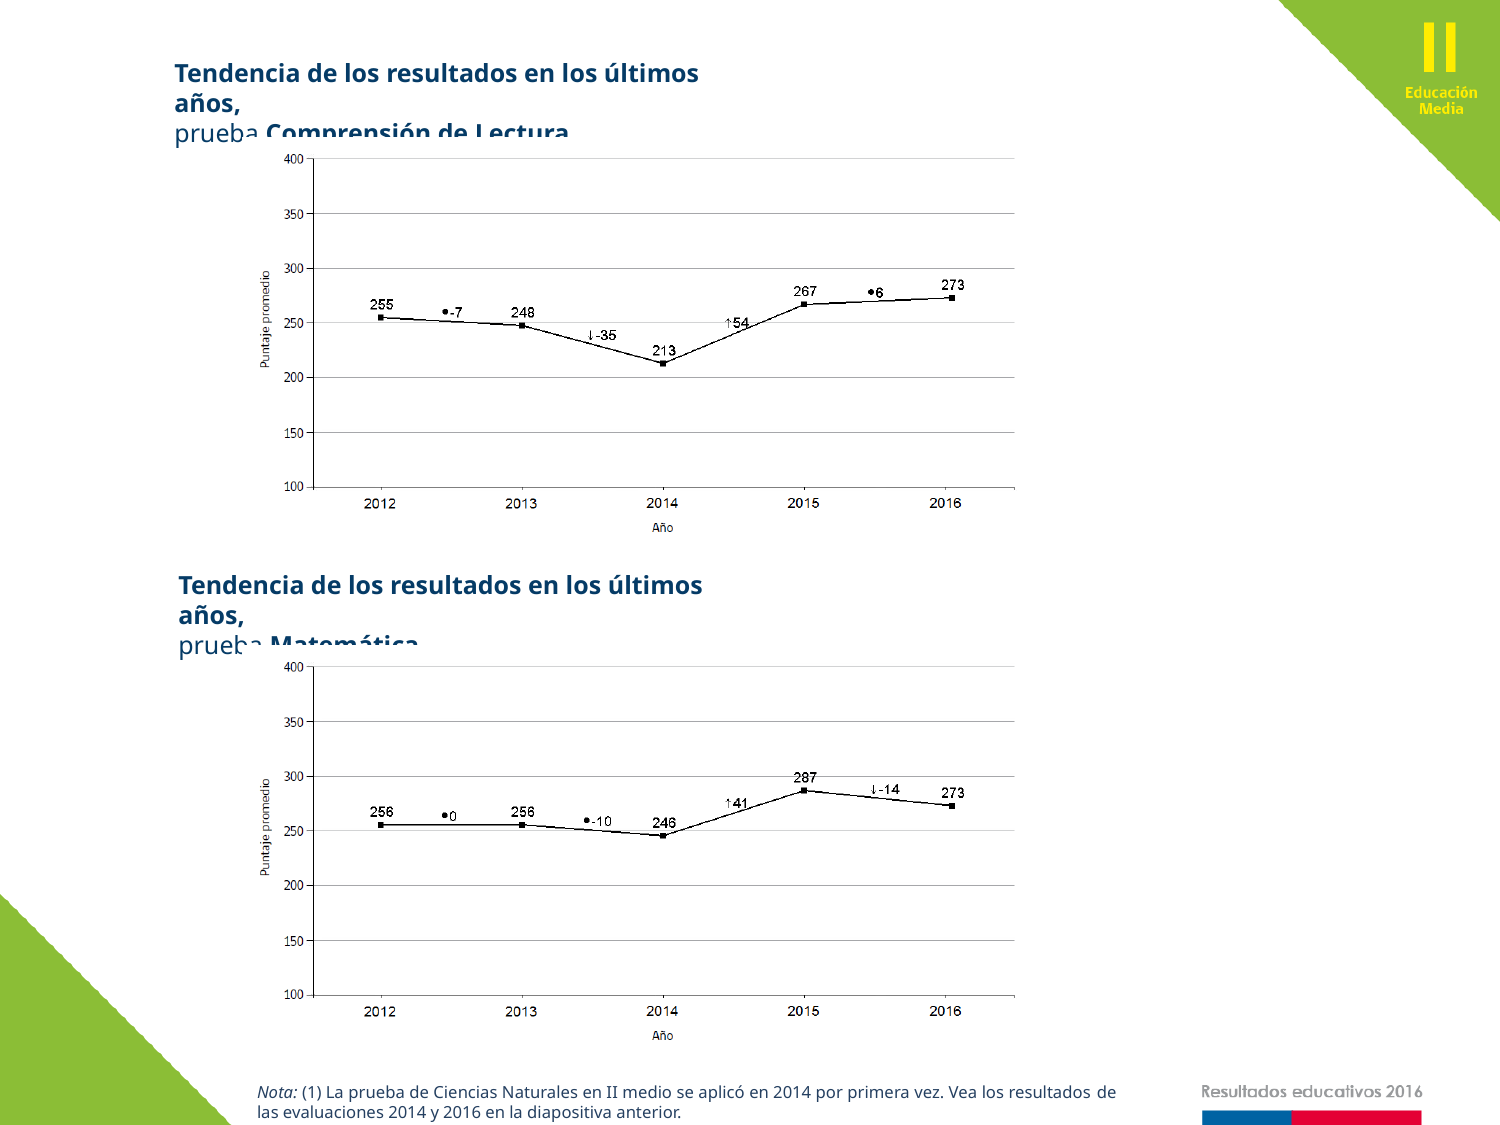

Tendencia de los resultados en los últimos años,
prueba Comprensión de Lectura
Tendencia de los resultados en los últimos años,
prueba Matemática
Nota: (1) La prueba de Ciencias Naturales en II medio se aplicó en 2014 por primera vez. Vea los resultados de las evaluaciones 2014 y 2016 en la diapositiva anterior.